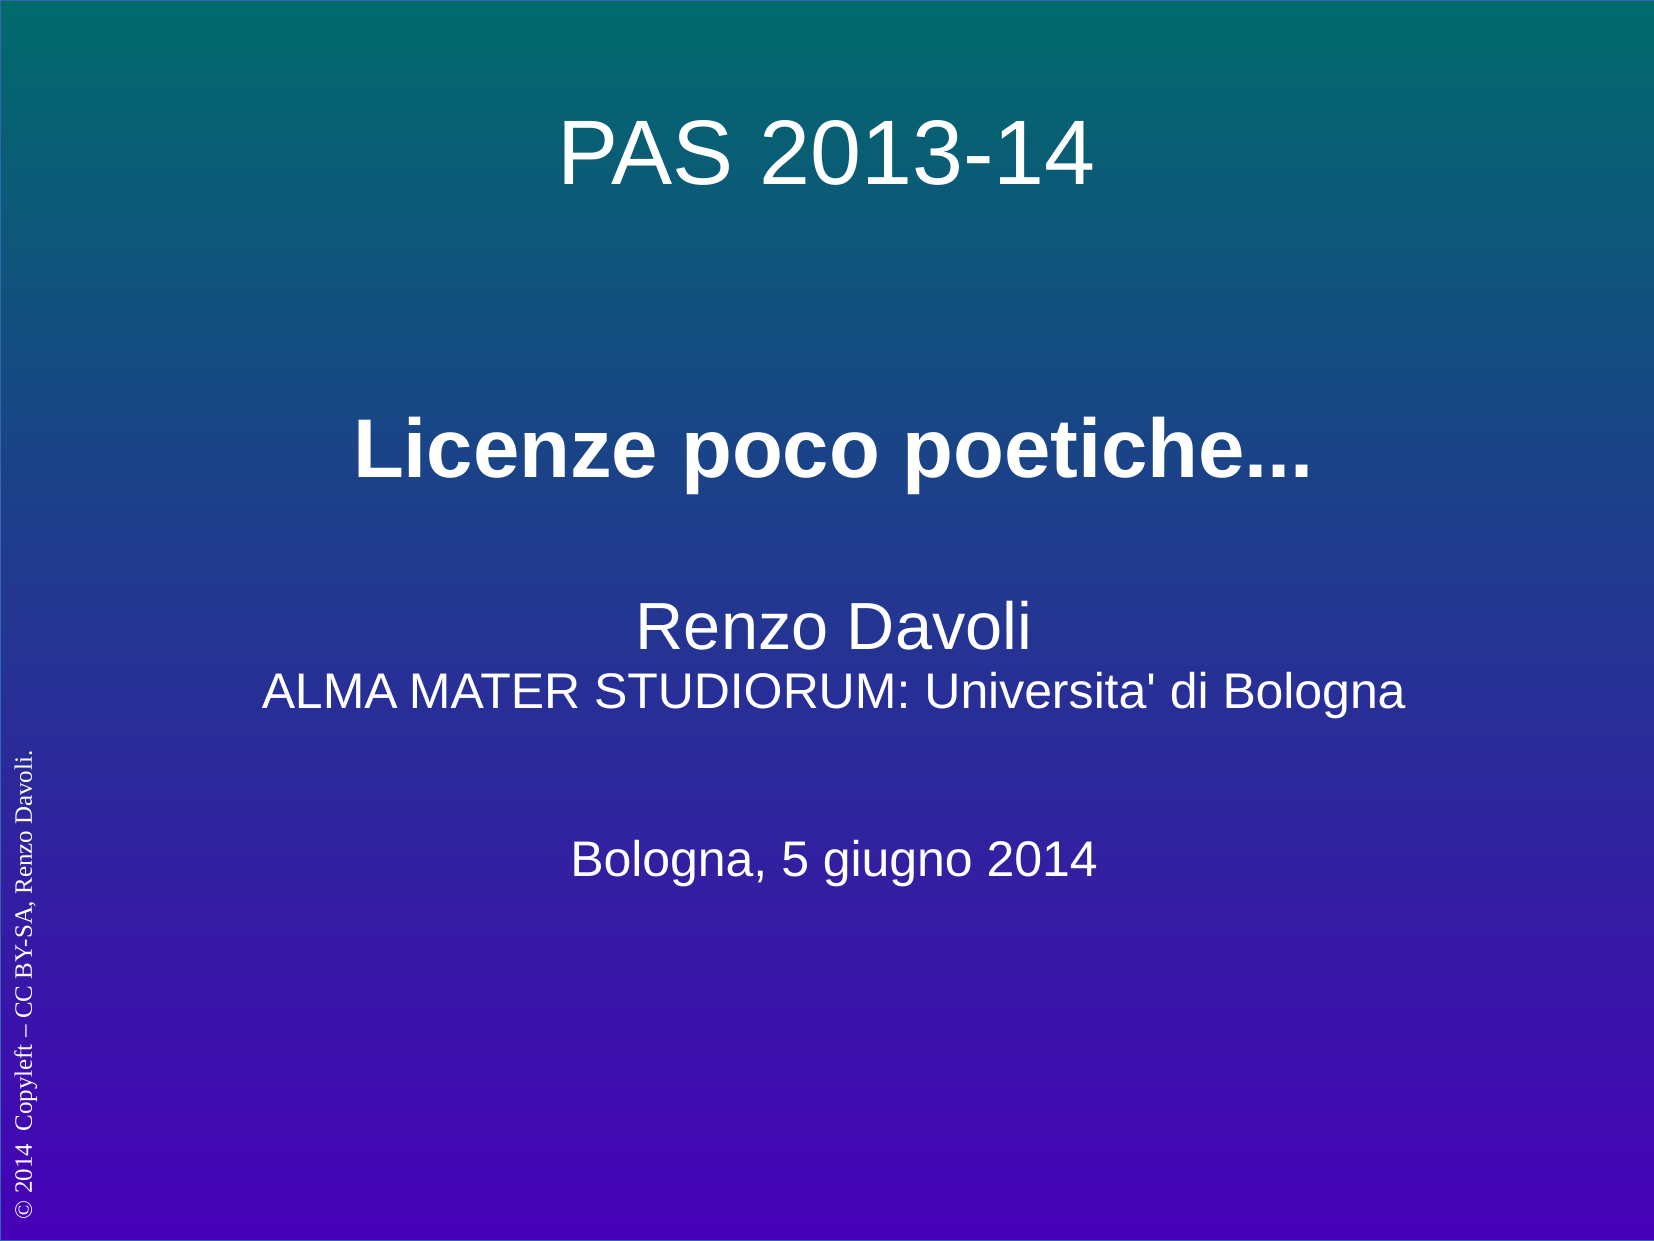

# PAS 2013-14
Licenze poco poetiche...
Renzo Davoli
ALMA MATER STUDIORUM: Universita' di Bologna
Bologna, 5 giugno 2014